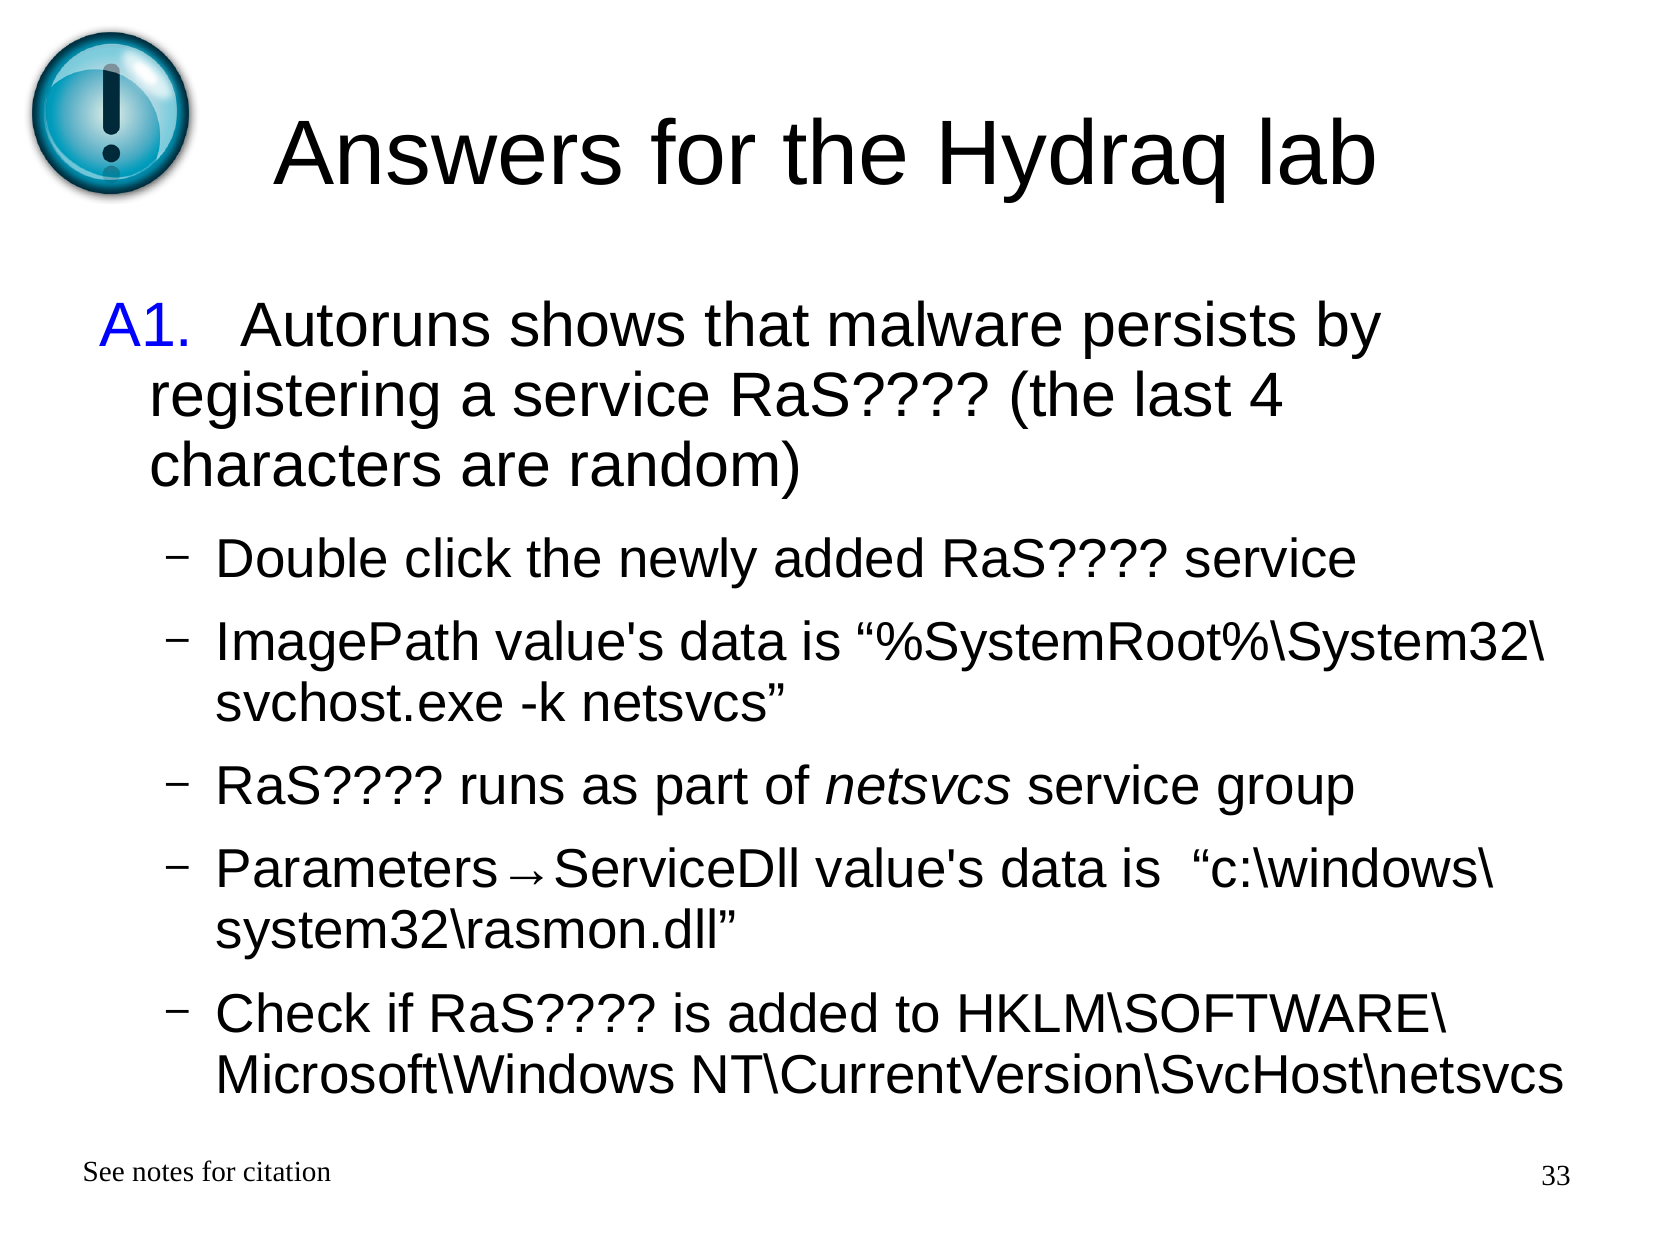

# Answers for the Hydraq lab
 Autoruns shows that malware persists by registering a service RaS???? (the last 4 characters are random)
Double click the newly added RaS???? service
ImagePath value's data is “%SystemRoot%\System32\svchost.exe -k netsvcs”
RaS???? runs as part of netsvcs service group
Parameters→ServiceDll value's data is “c:\windows\system32\rasmon.dll”
Check if RaS???? is added to HKLM\SOFTWARE\Microsoft\Windows NT\CurrentVersion\SvcHost\netsvcs
See notes for citation
33